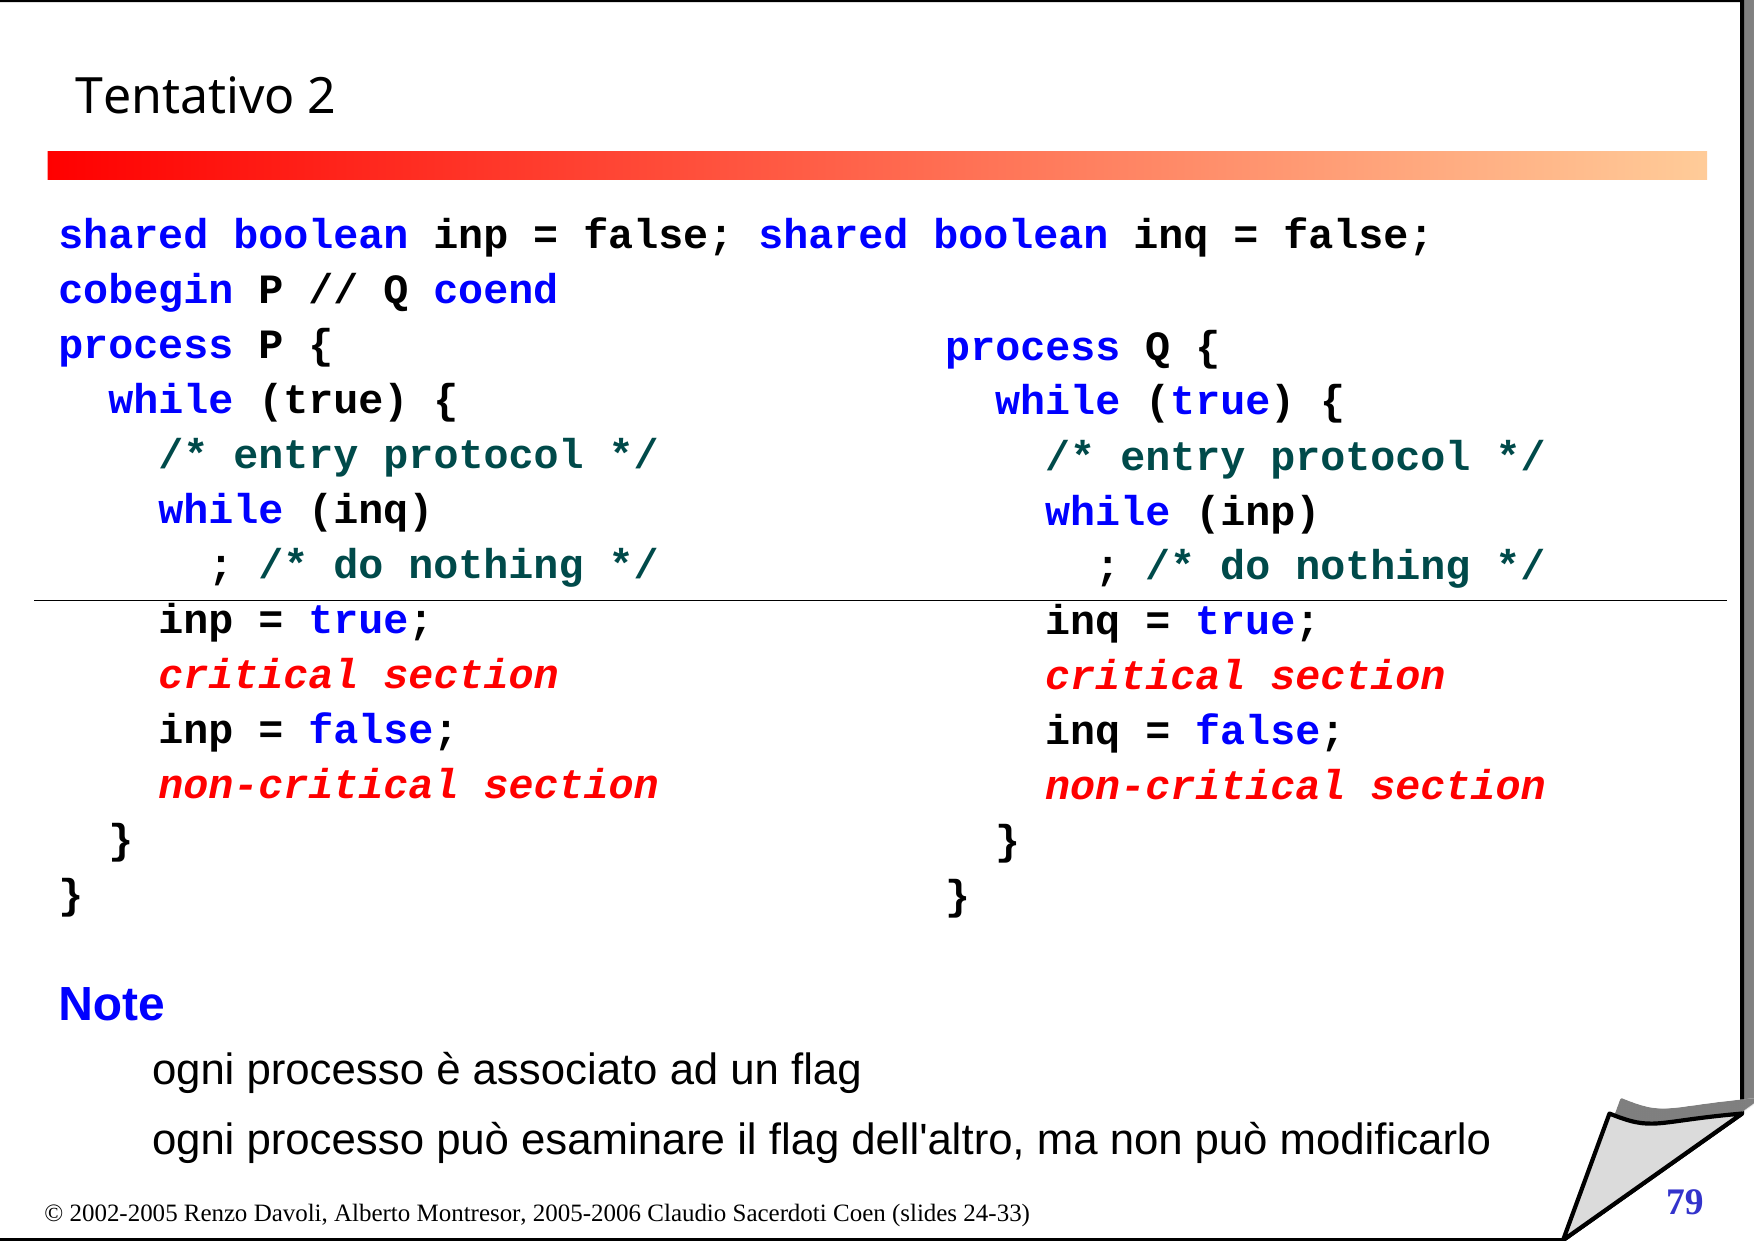

# Tentativo 2
shared boolean inp = false; shared boolean inq = false;
cobegin P // Q coend
process P {
 while (true) {
 /* entry protocol */
 while (inq)
 ; /* do nothing */
 inp = true;
 critical section
 inp = false;
 non-critical section
 }
}
Note
ogni processo è associato ad un flag
ogni processo può esaminare il flag dell'altro, ma non può modificarlo
process Q {
 while (true) {
 /* entry protocol */
 while (inp)
 ; /* do nothing */
 inq = true;
 critical section
 inq = false;
 non-critical section
 }
}